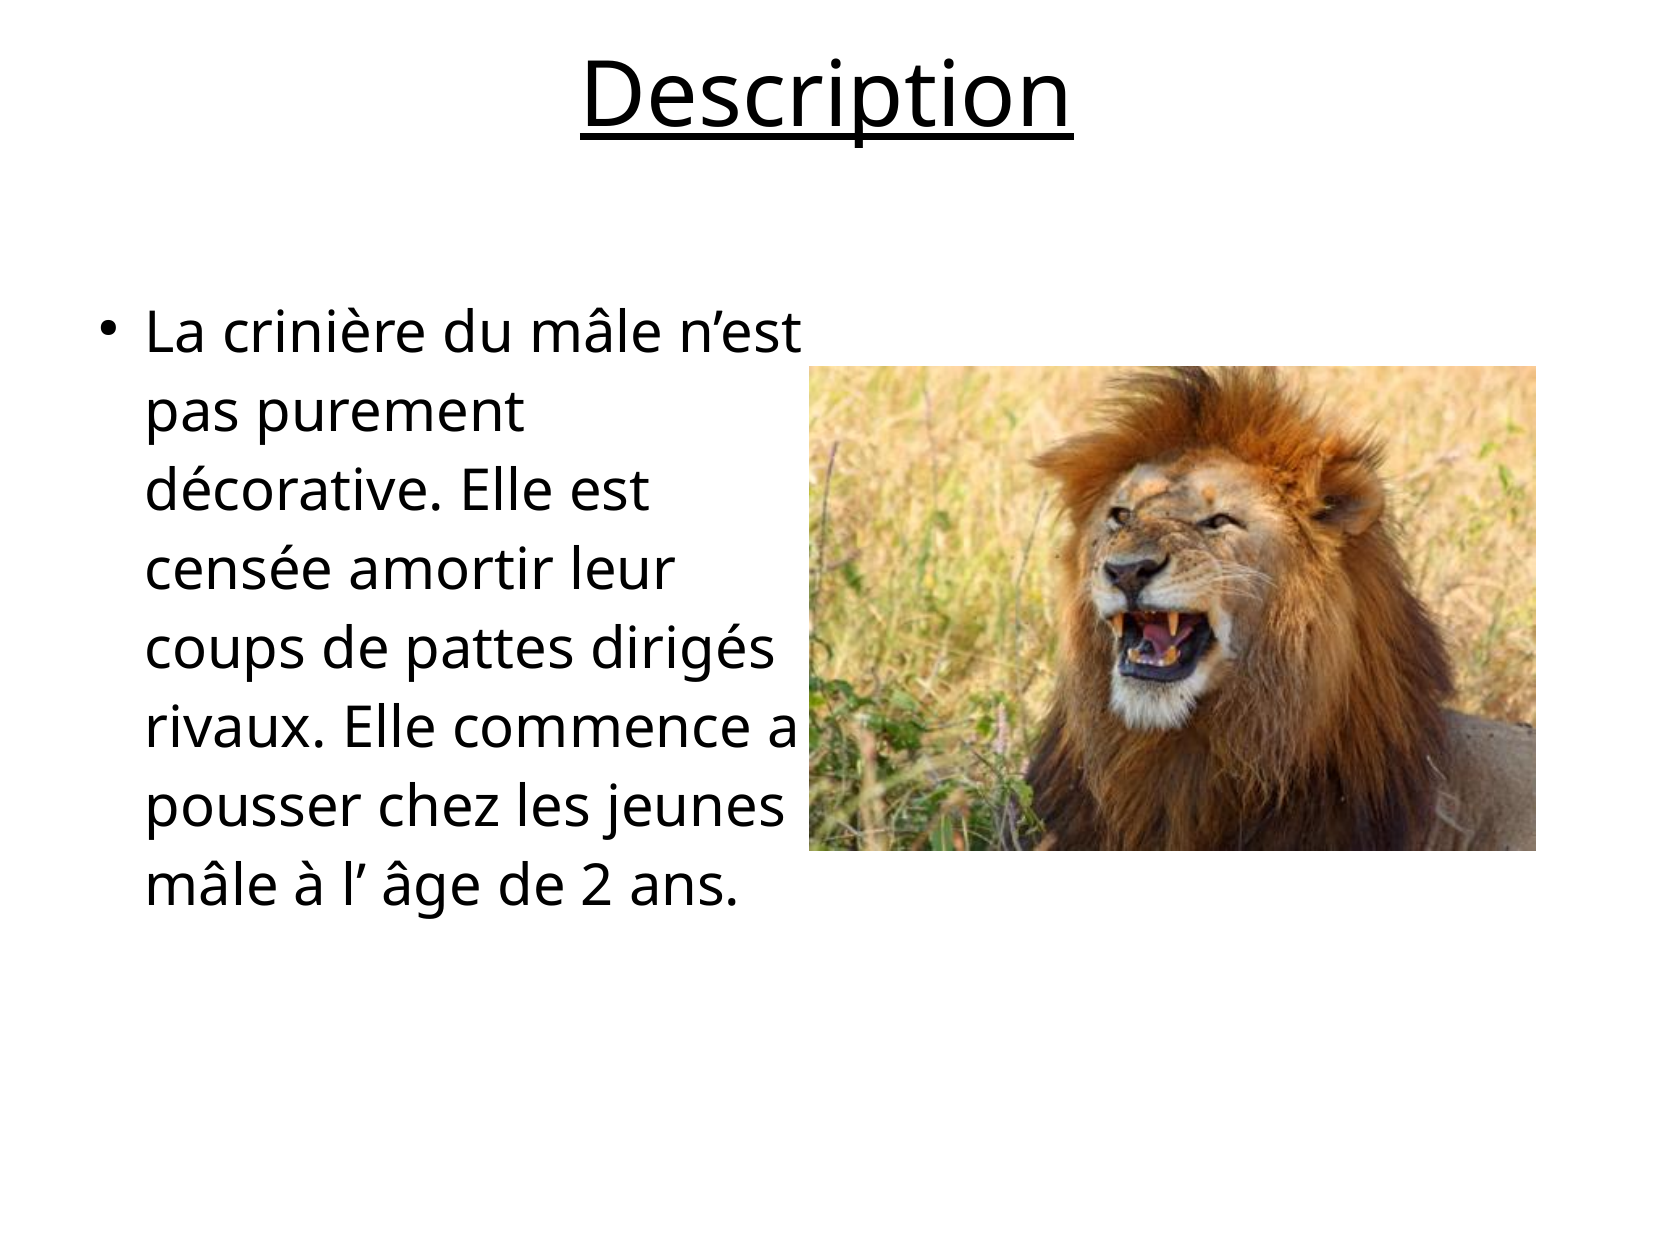

# Description
La crinière du mâle n’est pas purement décorative. Elle est censée amortir leur coups de pattes dirigés rivaux. Elle commence a pousser chez les jeunes mâle à l’ âge de 2 ans.